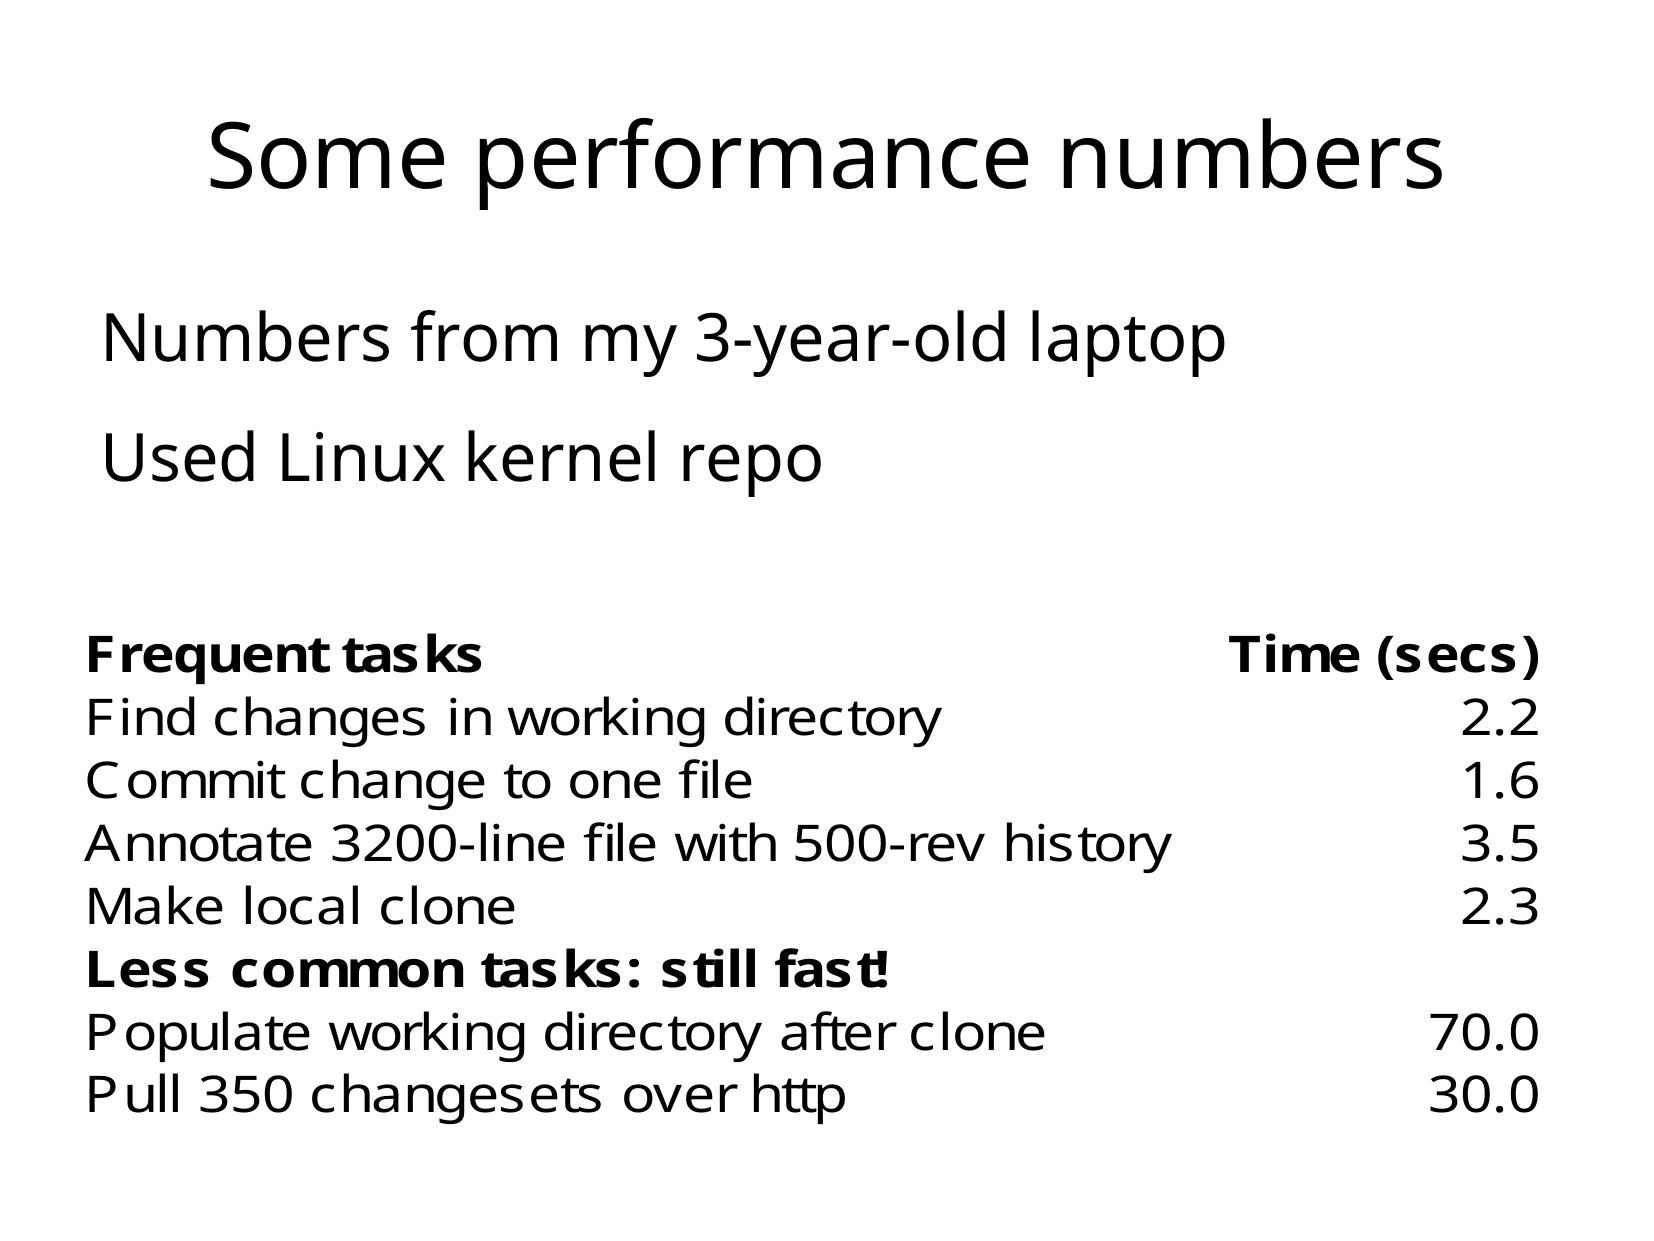

# Some performance numbers
Numbers from my 3-year-old laptop
Used Linux kernel repo